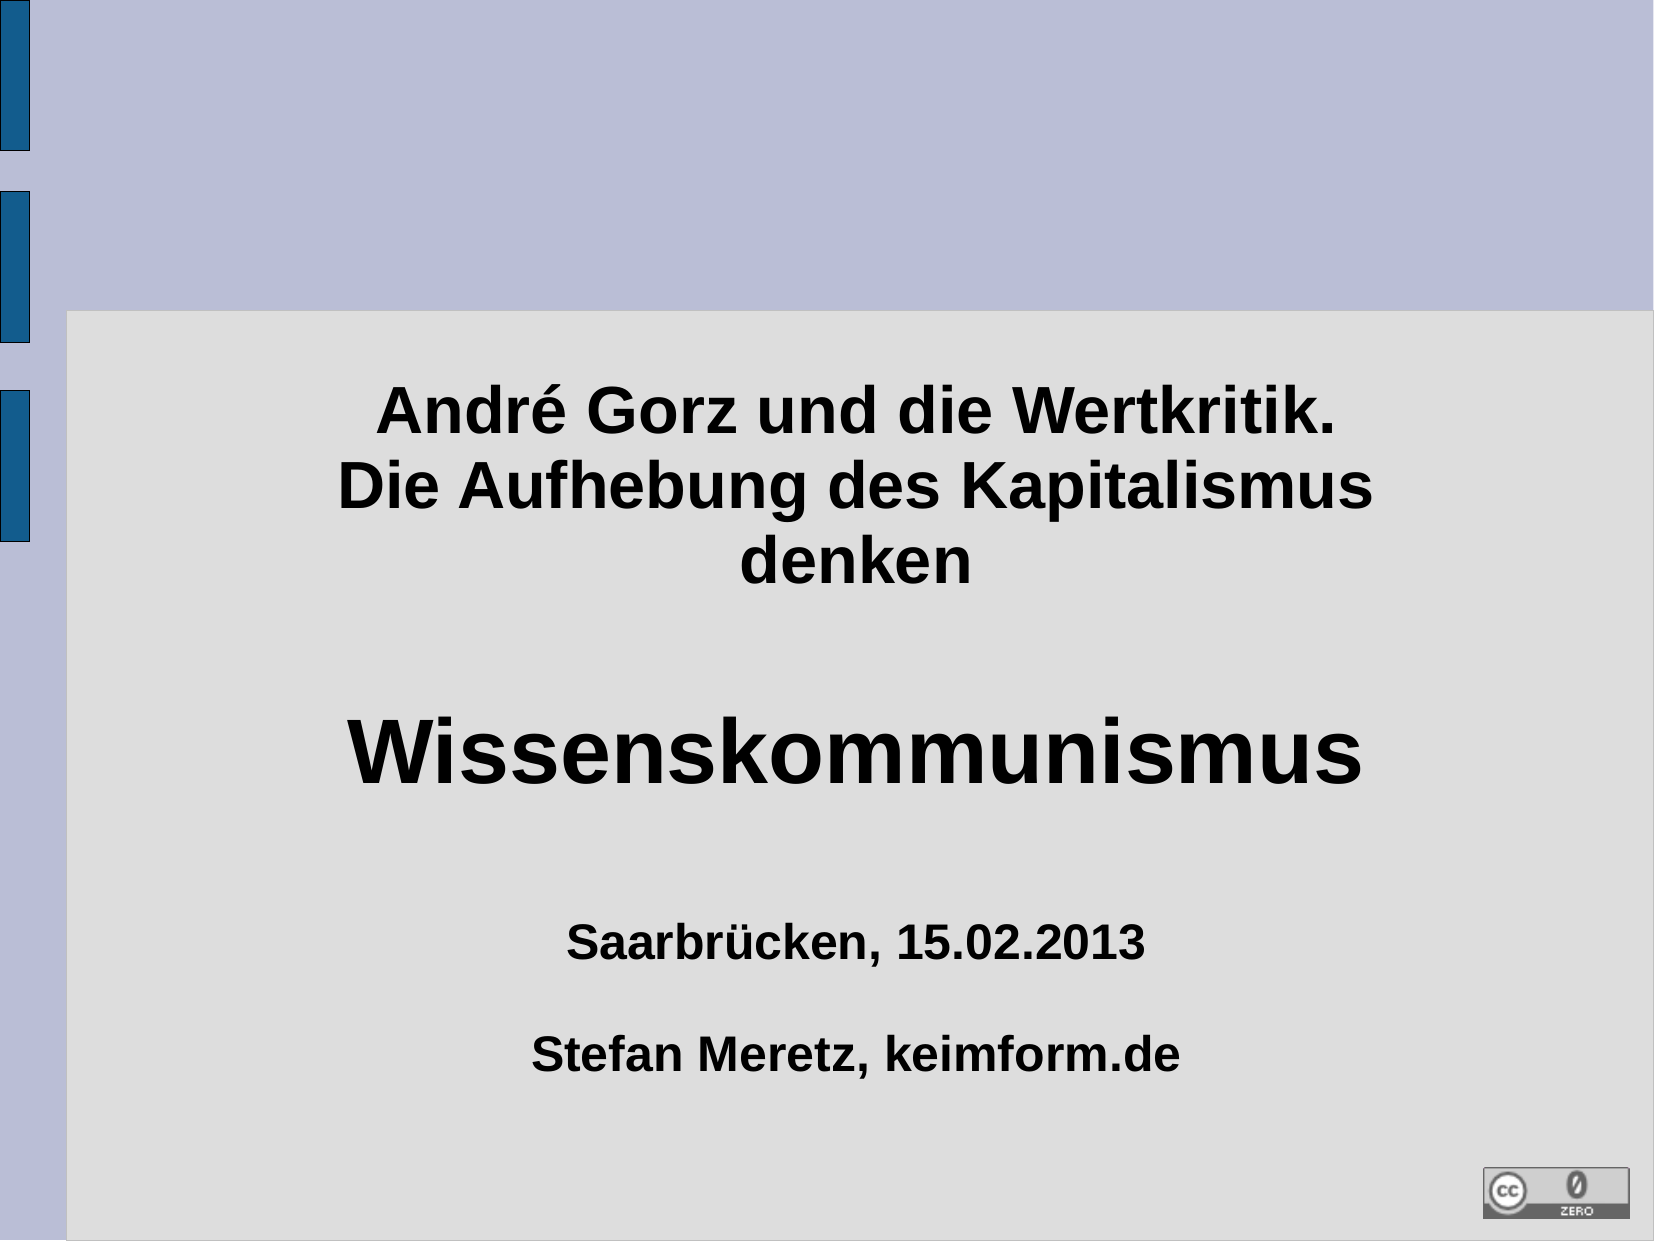

André Gorz und die Wertkritik.
Die Aufhebung des Kapitalismus denken
Wissenskommunismus
Saarbrücken, 15.02.2013
Stefan Meretz, keimform.de